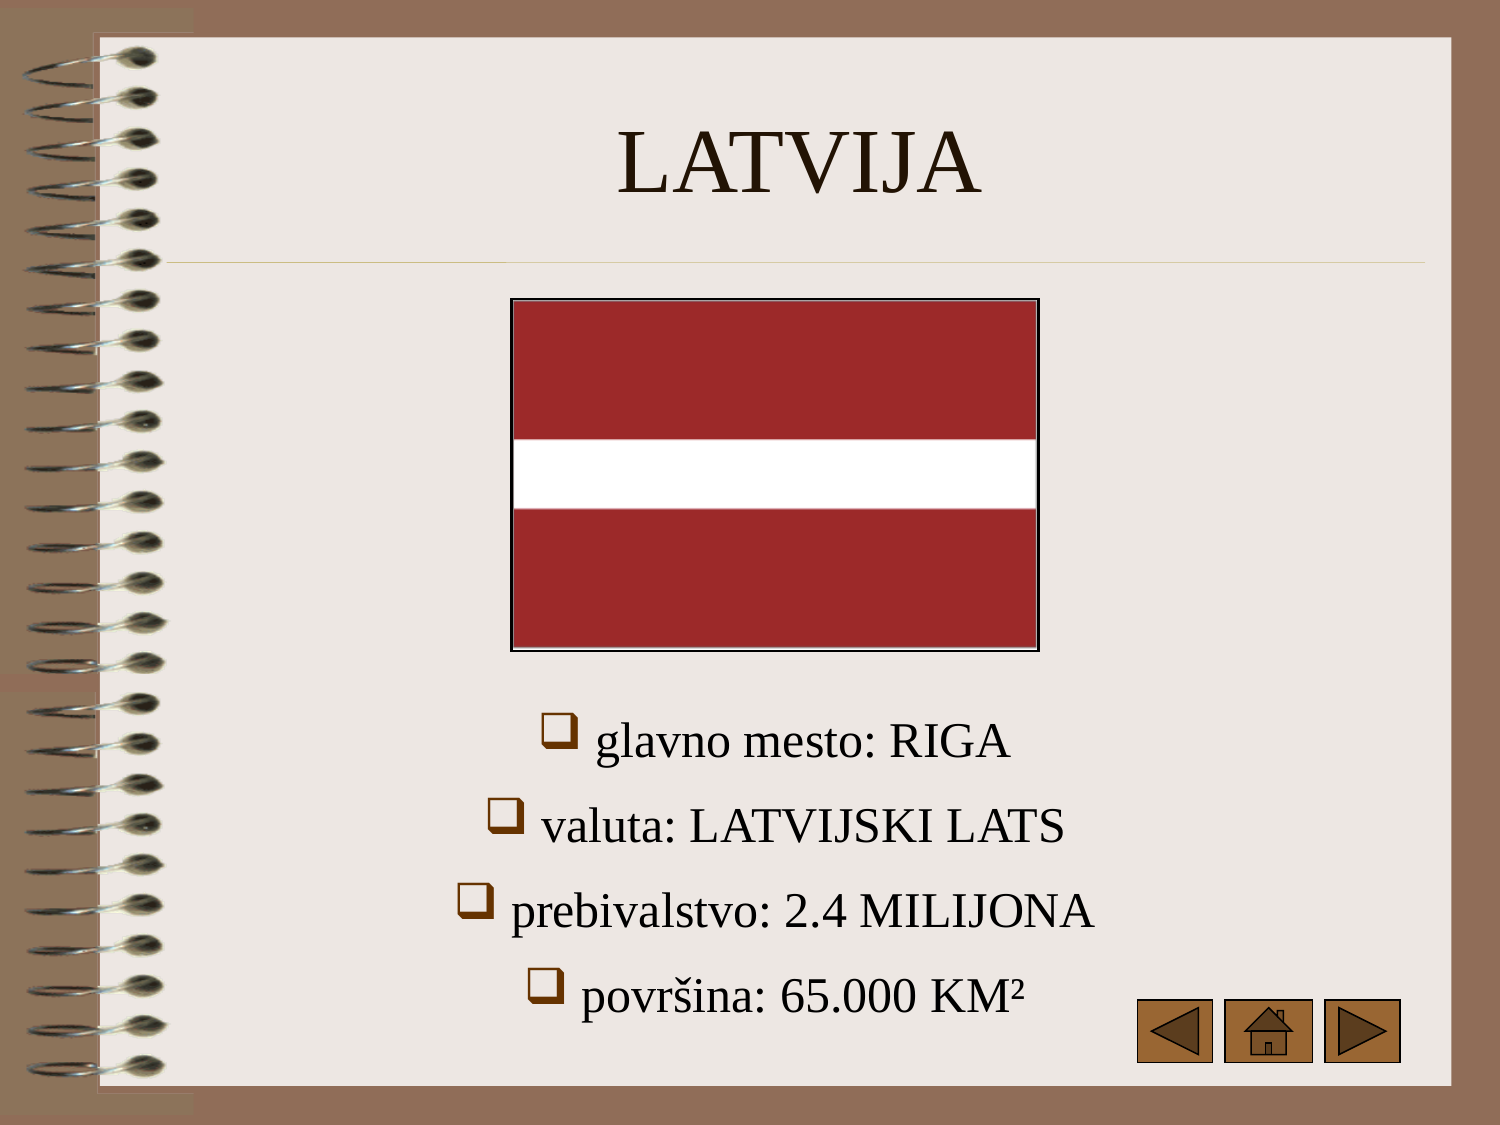

# LATVIJA
 glavno mesto: RIGA
 valuta: LATVIJSKI LATS
 prebivalstvo: 2.4 MILIJONA
 površina: 65.000 KM²